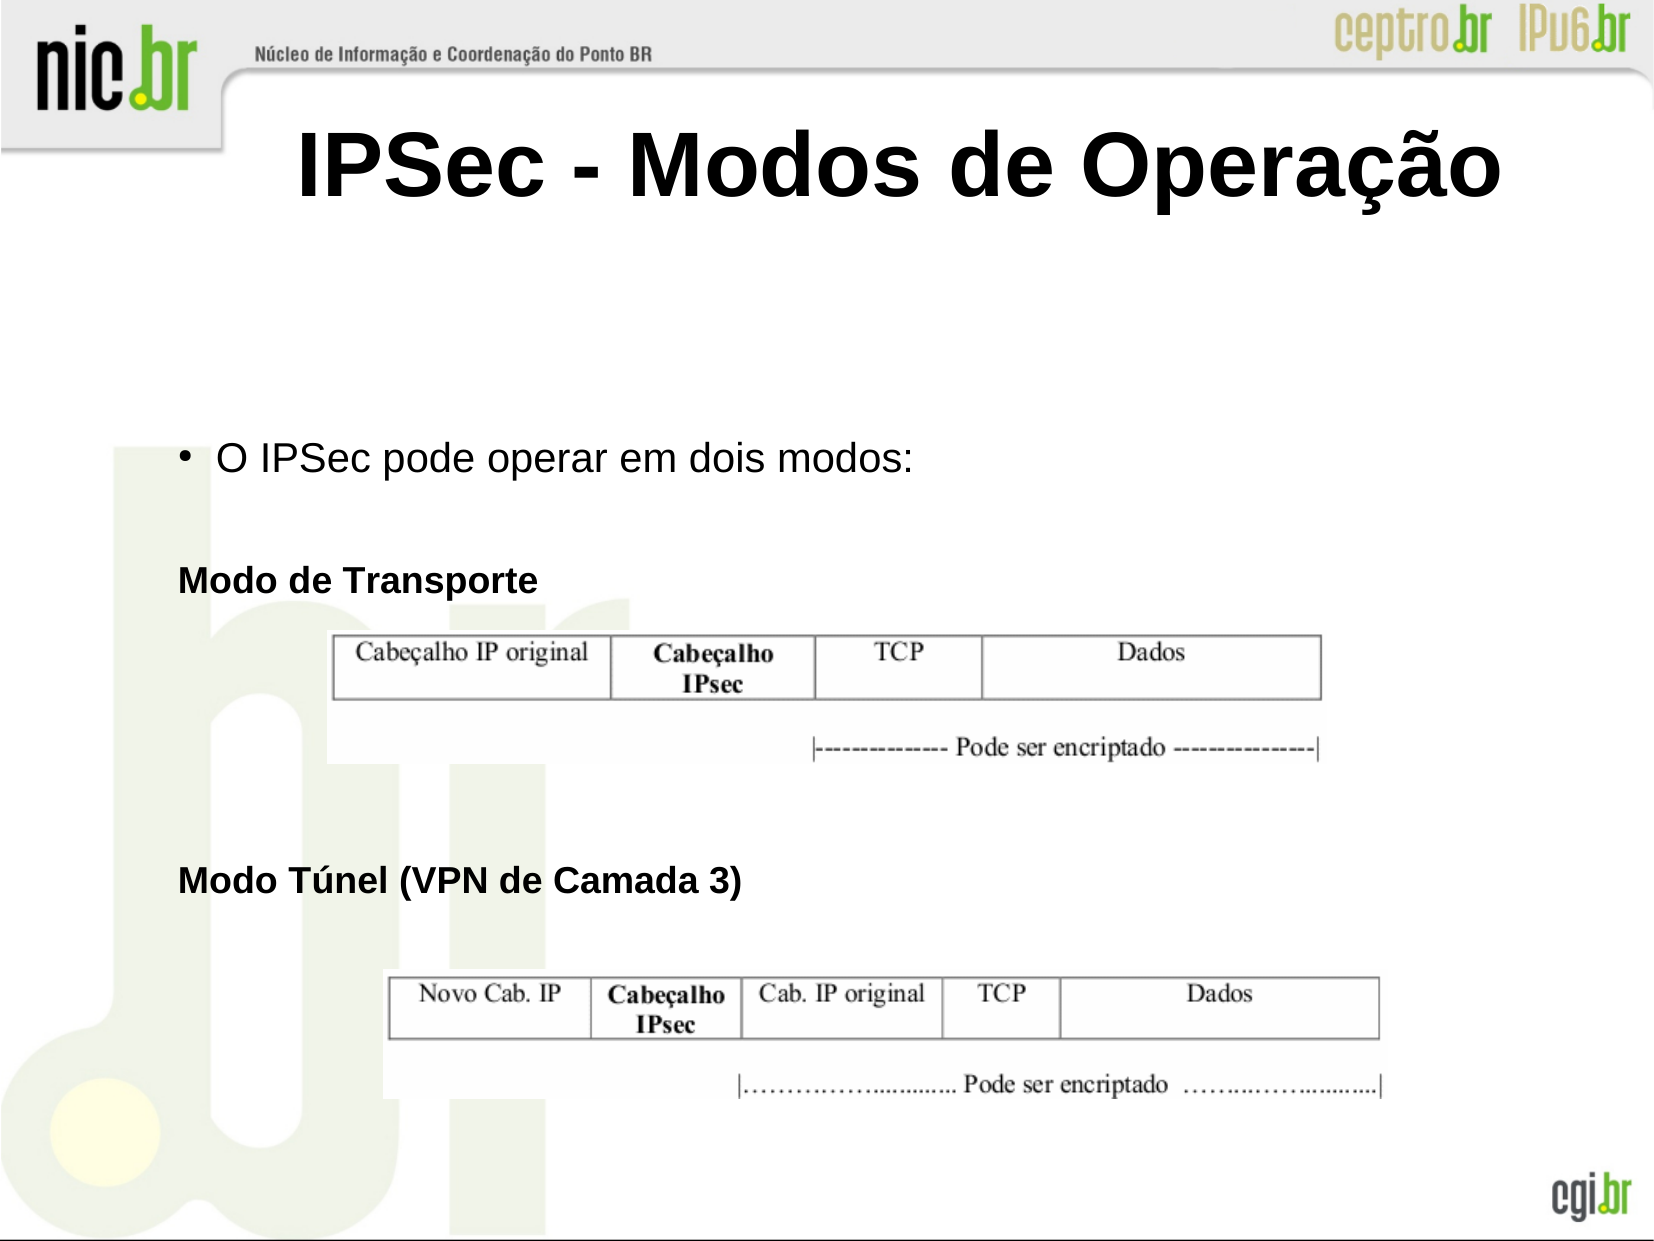

IPSec - Modos de Operação
 O IPSec pode operar em dois modos:
Modo de Transporte
Modo Túnel (VPN de Camada 3)‏